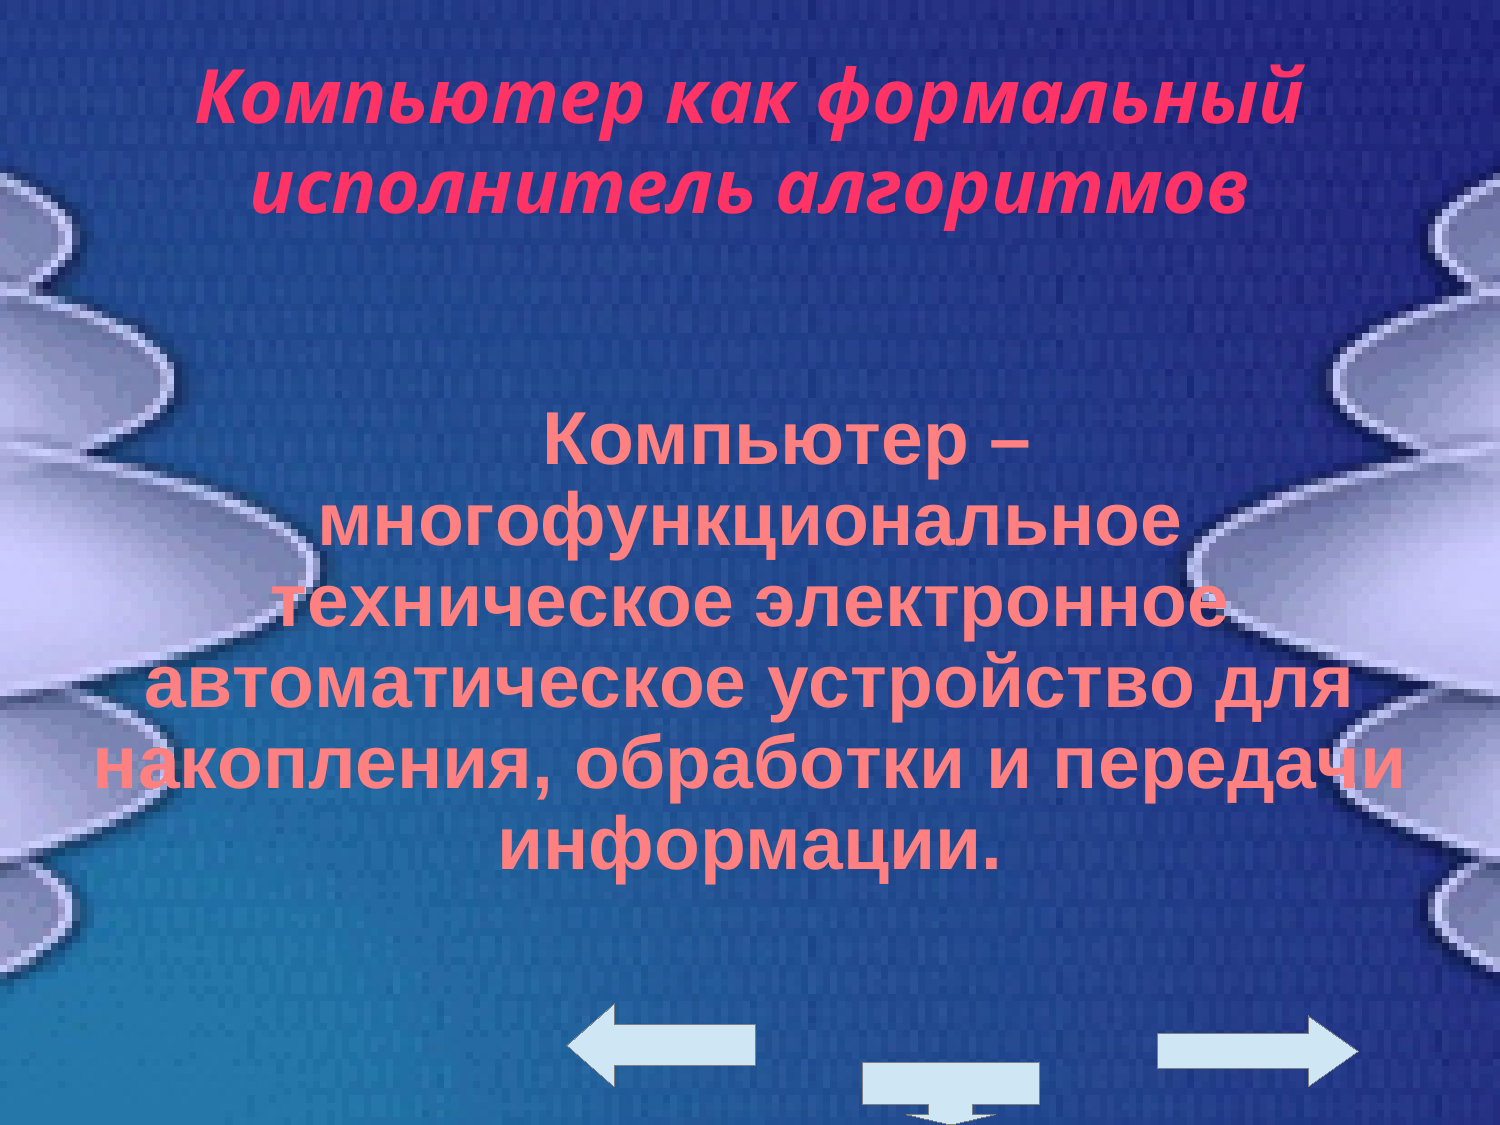

# Компьютер как формальный исполнитель алгоритмов
Компьютер – многофункциональное техническое электронное автоматическое устройство для накопления, обработки и передачи информации.